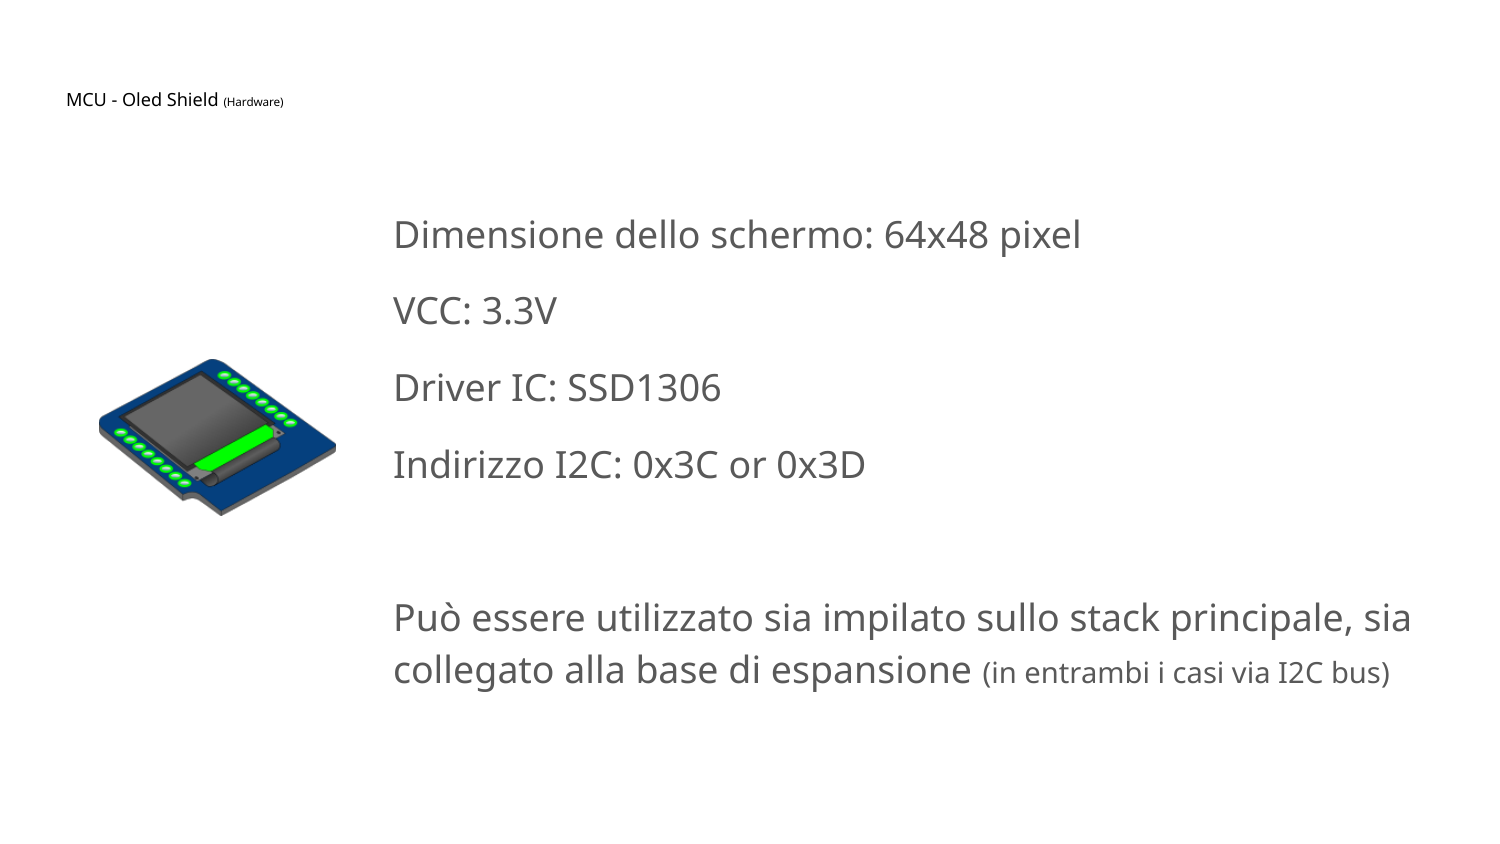

MCU - Oled Shield (Hardware)
# Dimensione dello schermo: 64x48 pixel
VCC: 3.3V
Driver IC: SSD1306
Indirizzo I2C: 0x3C or 0x3D
Può essere utilizzato sia impilato sullo stack principale, sia collegato alla base di espansione (in entrambi i casi via I2C bus)